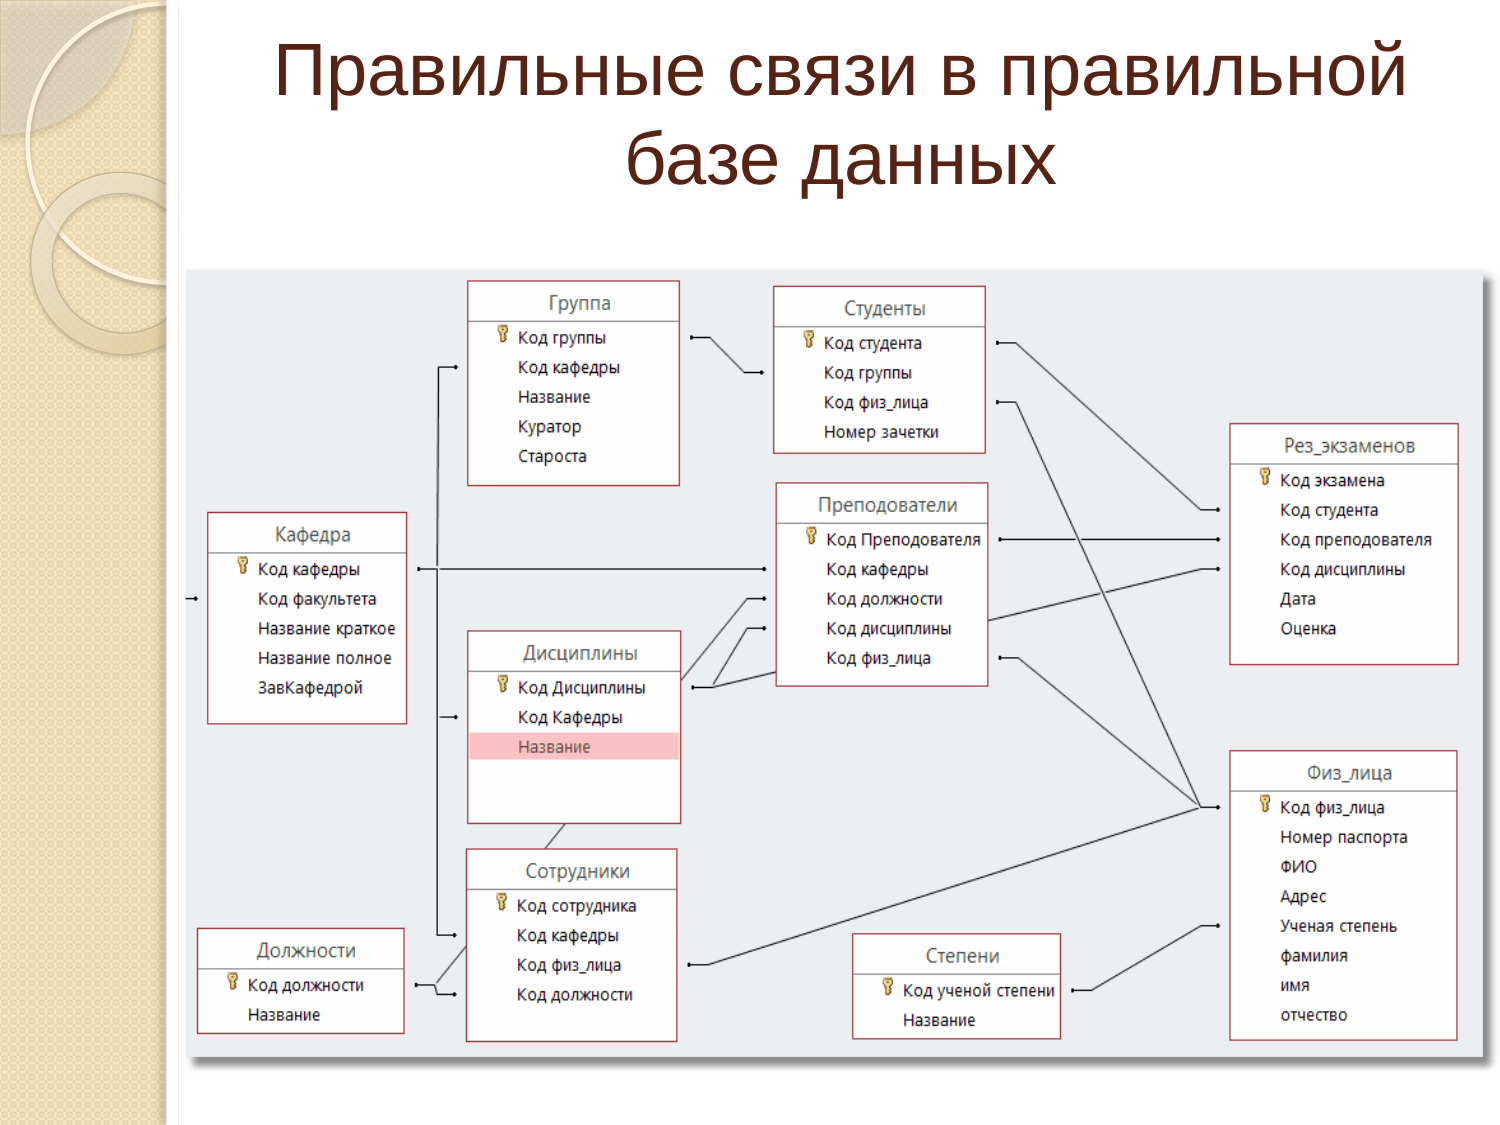

# Правильные связи в правильной базе данных